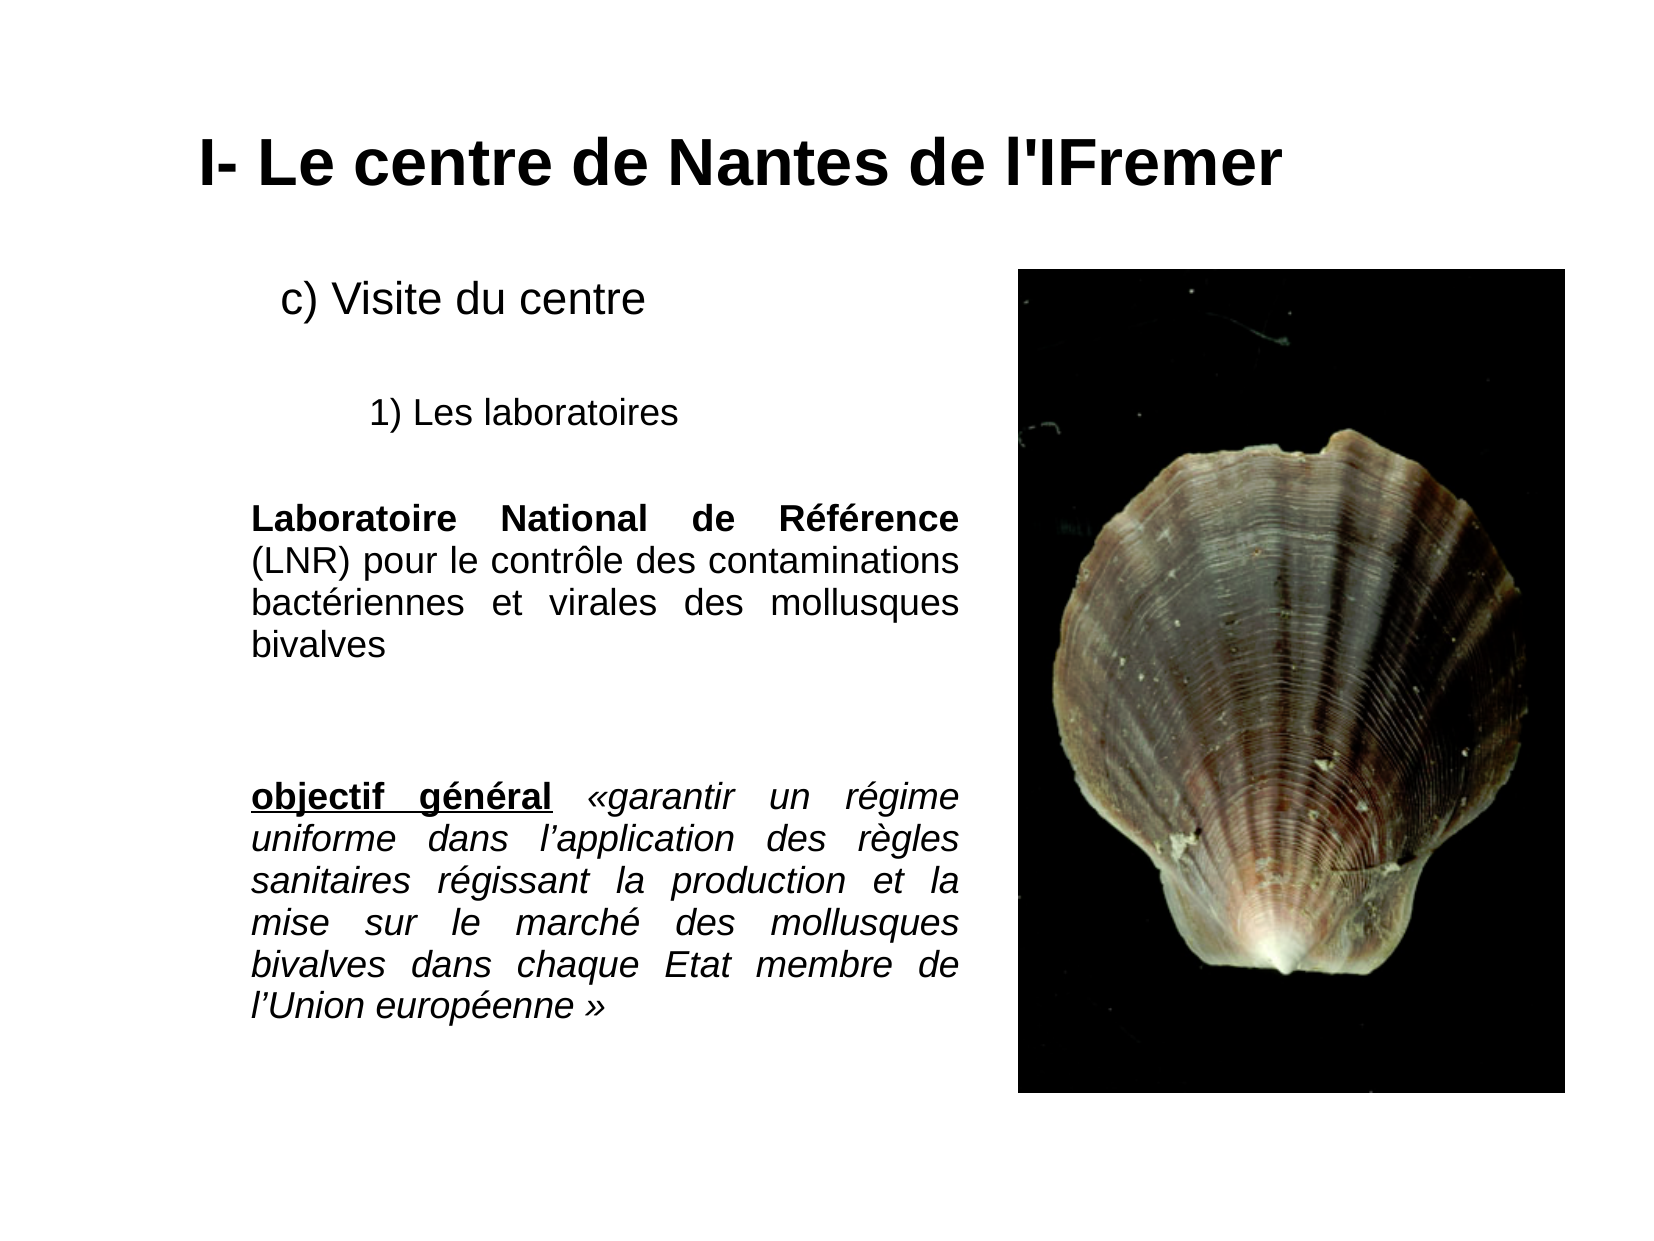

I- Le centre de Nantes de l'IFremer
c) Visite du centre
1) Les laboratoires
Laboratoire National de Référence (LNR) pour le contrôle des contaminations bactériennes et virales des mollusques bivalves
objectif général «garantir un régime uniforme dans l’application des règles sanitaires régissant la production et la mise sur le marché des mollusques bivalves dans chaque Etat membre de l’Union européenne »